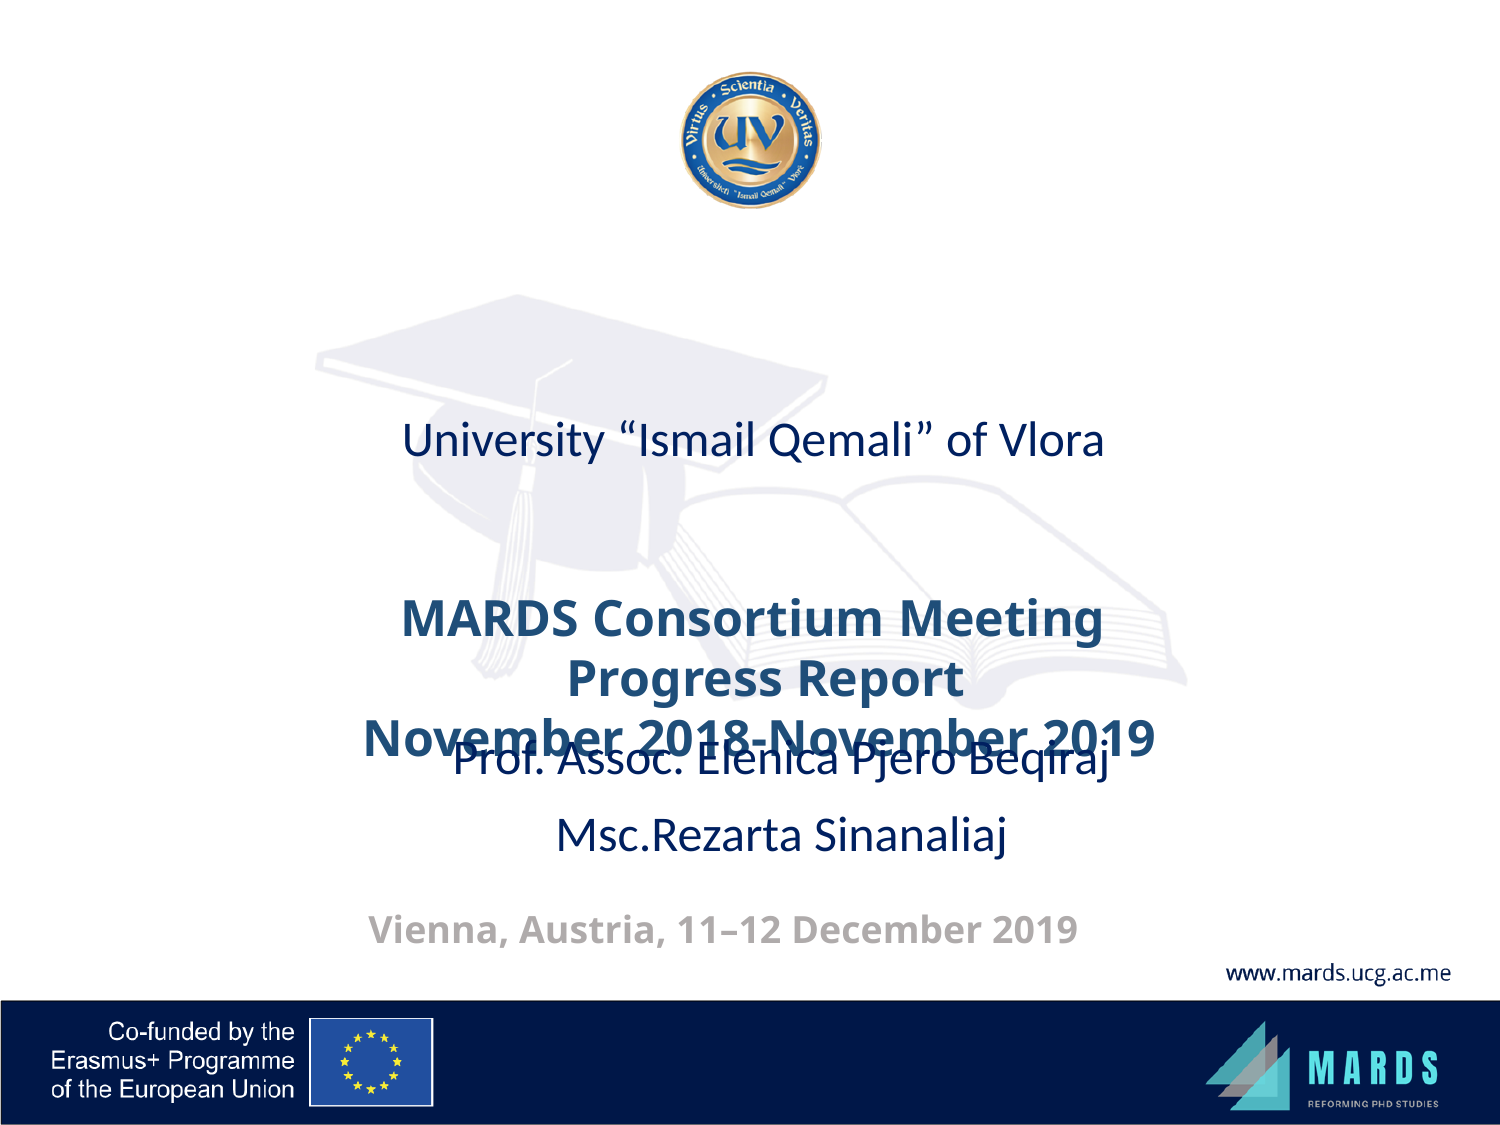

# University “Ismail Qemali” of Vlora MARDS Consortium Meeting Progress Report November 2018-November 2019
Prof. Assoc. Elenica Pjero Beqiraj
Msc.Rezarta Sinanaliaj
Vienna, Austria, 11–12 December 2019